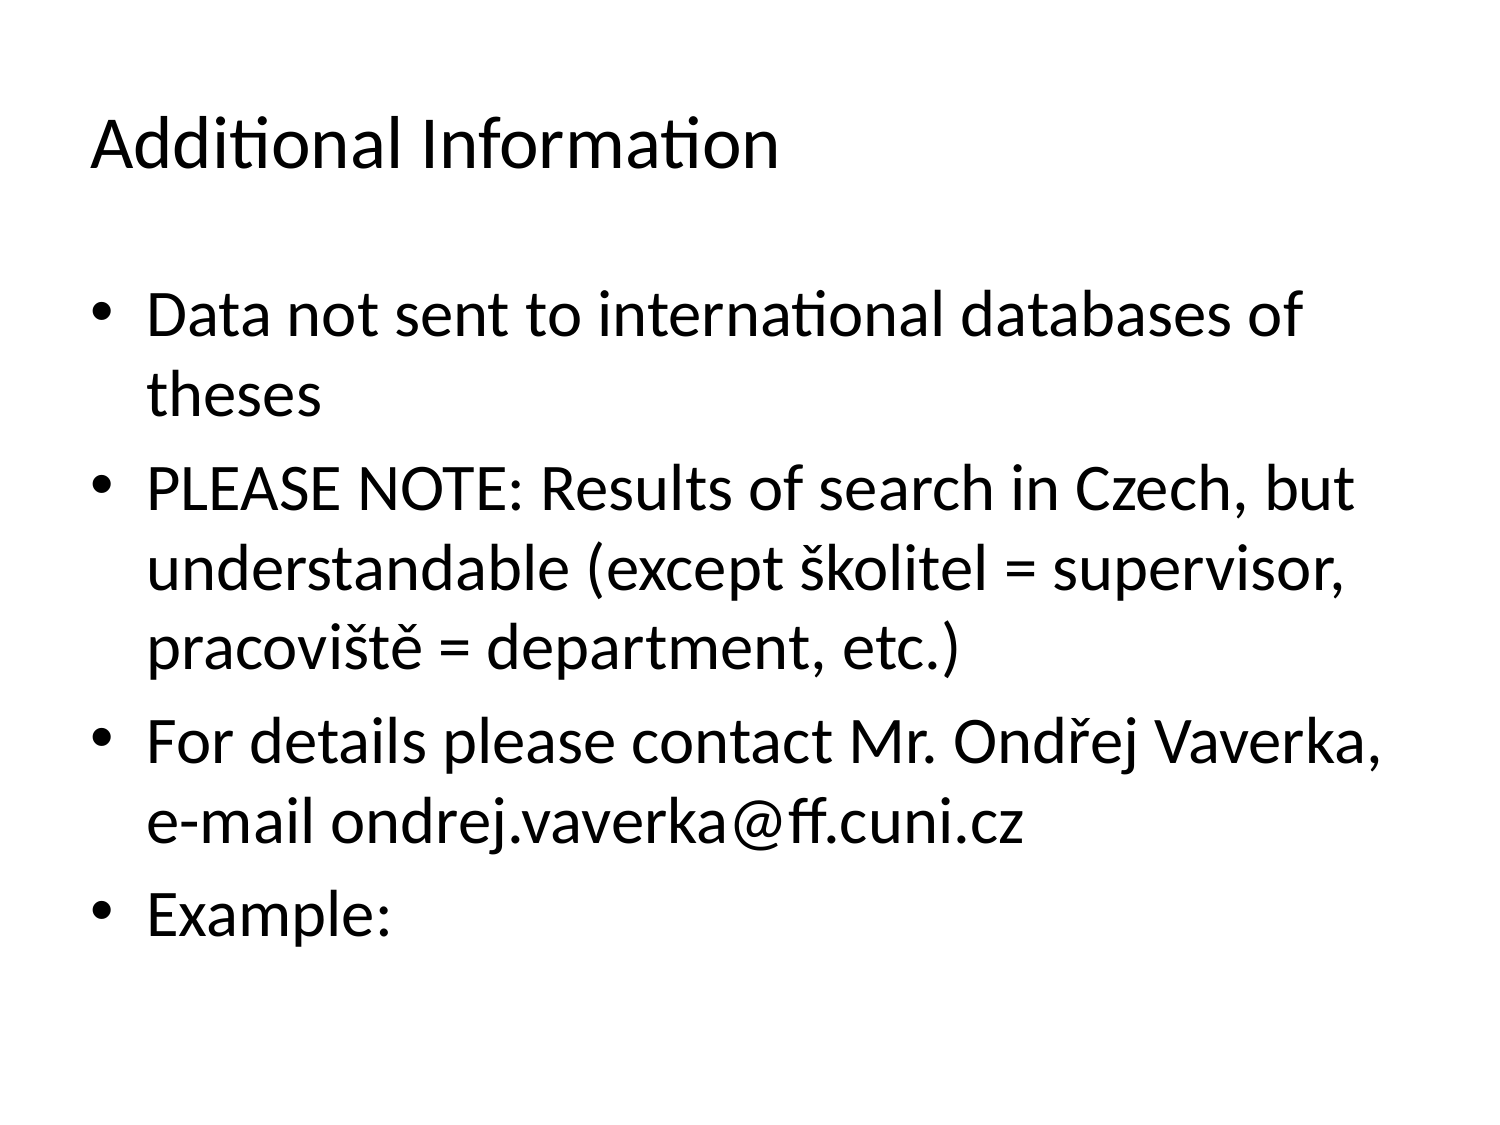

# Additional Information
Data not sent to international databases of theses
PLEASE NOTE: Results of search in Czech, but understandable (except školitel = supervisor, pracoviště = department, etc.)
For details please contact Mr. Ondřej Vaverka, e-mail ondrej.vaverka@ff.cuni.cz
Example: